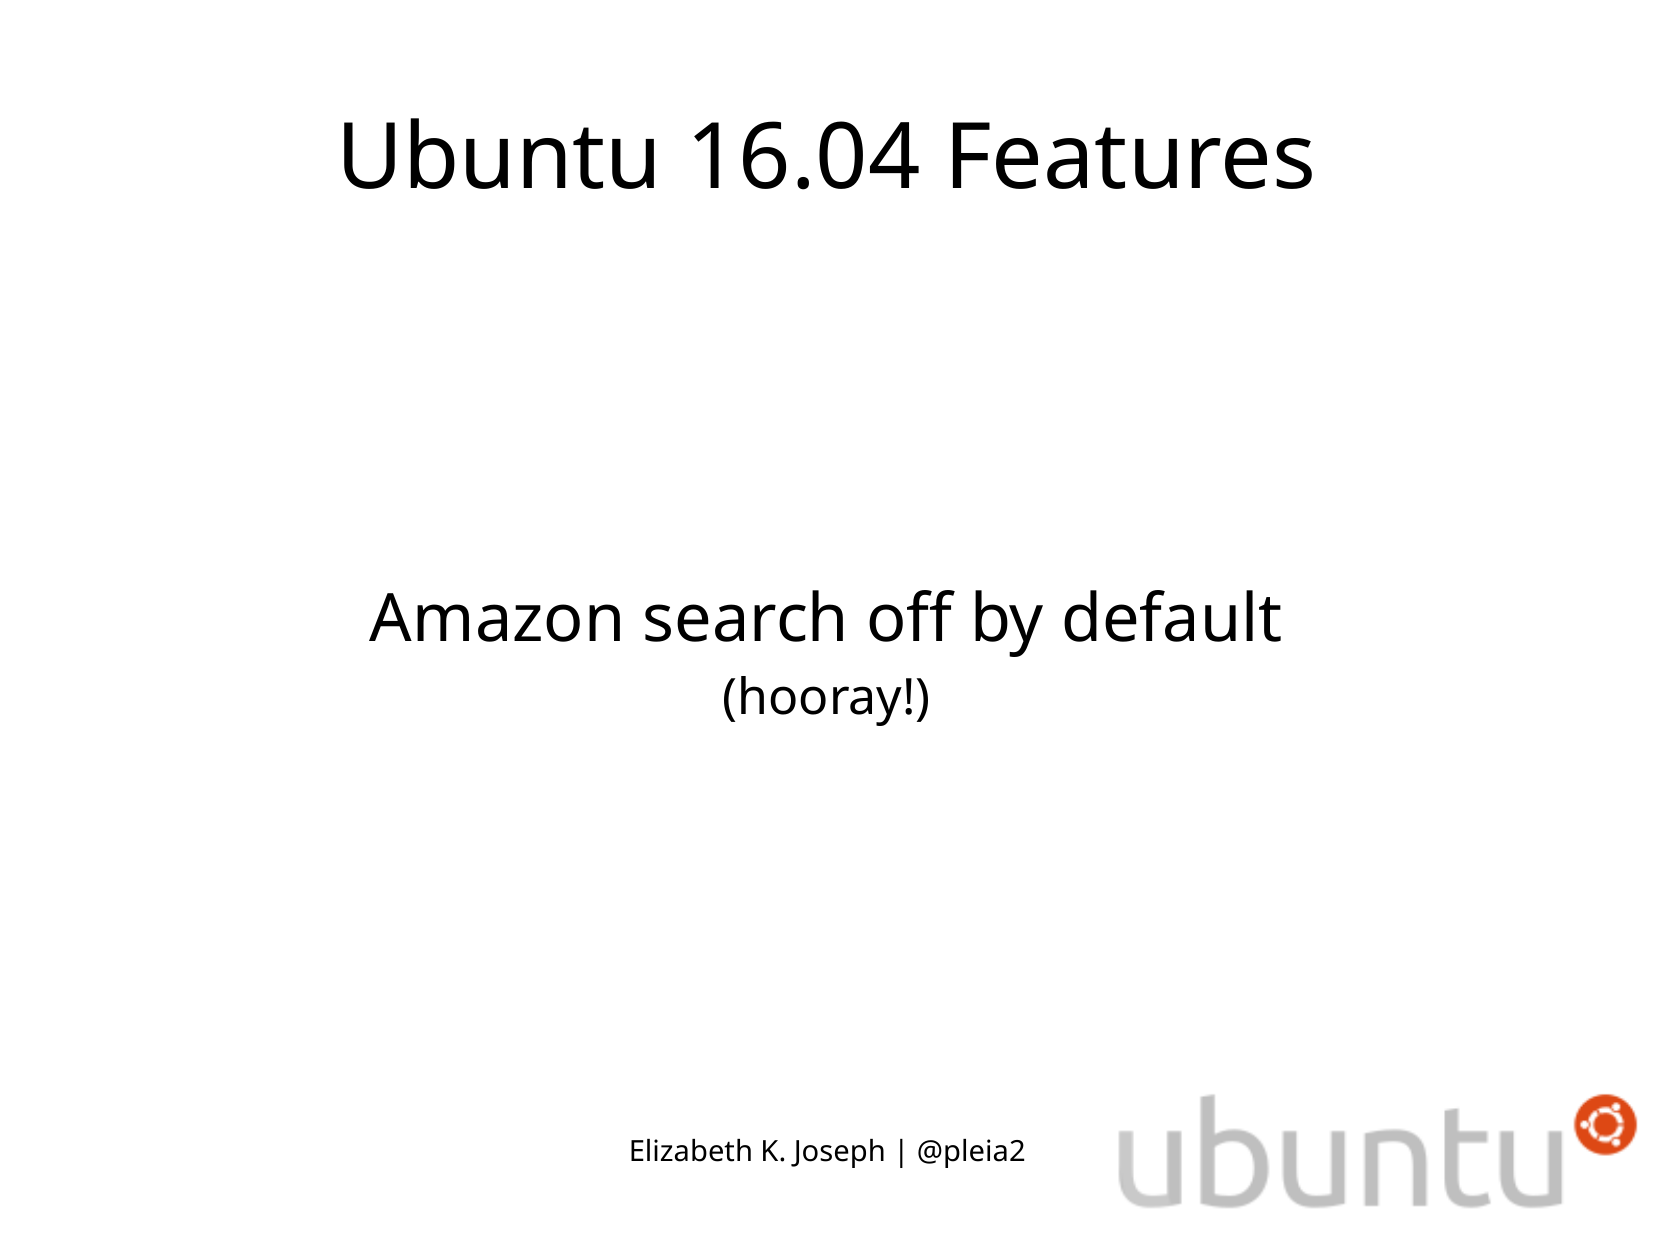

# Ubuntu 16.04 Features
Amazon search off by default
(hooray!)
Elizabeth K. Joseph | @pleia2